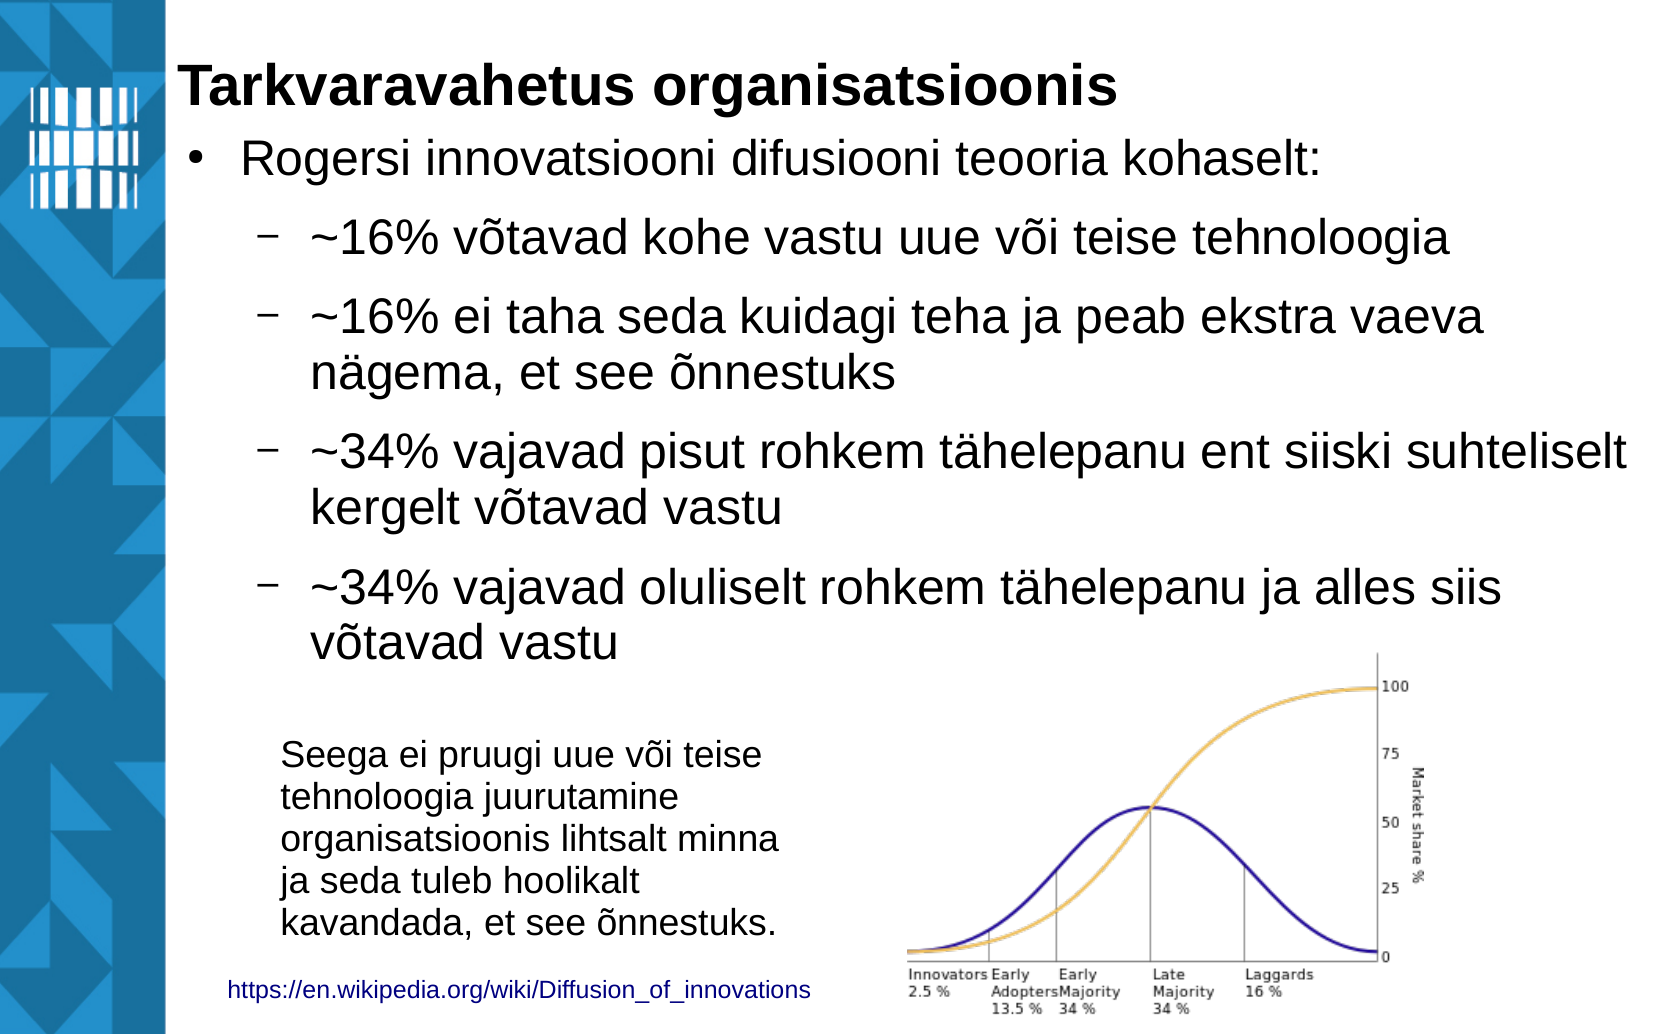

# Tarkvaravahetus organisatsioonis
Rogersi innovatsiooni difusiooni teooria kohaselt:
~16% võtavad kohe vastu uue või teise tehnoloogia
~16% ei taha seda kuidagi teha ja peab ekstra vaeva nägema, et see õnnestuks
~34% vajavad pisut rohkem tähelepanu ent siiski suhteliselt kergelt võtavad vastu
~34% vajavad oluliselt rohkem tähelepanu ja alles siis võtavad vastu
Seega ei pruugi uue või teise tehnoloogia juurutamine organisatsioonis lihtsalt minna ja seda tuleb hoolikalt kavandada, et see õnnestuks.
https://en.wikipedia.org/wiki/Diffusion_of_innovations